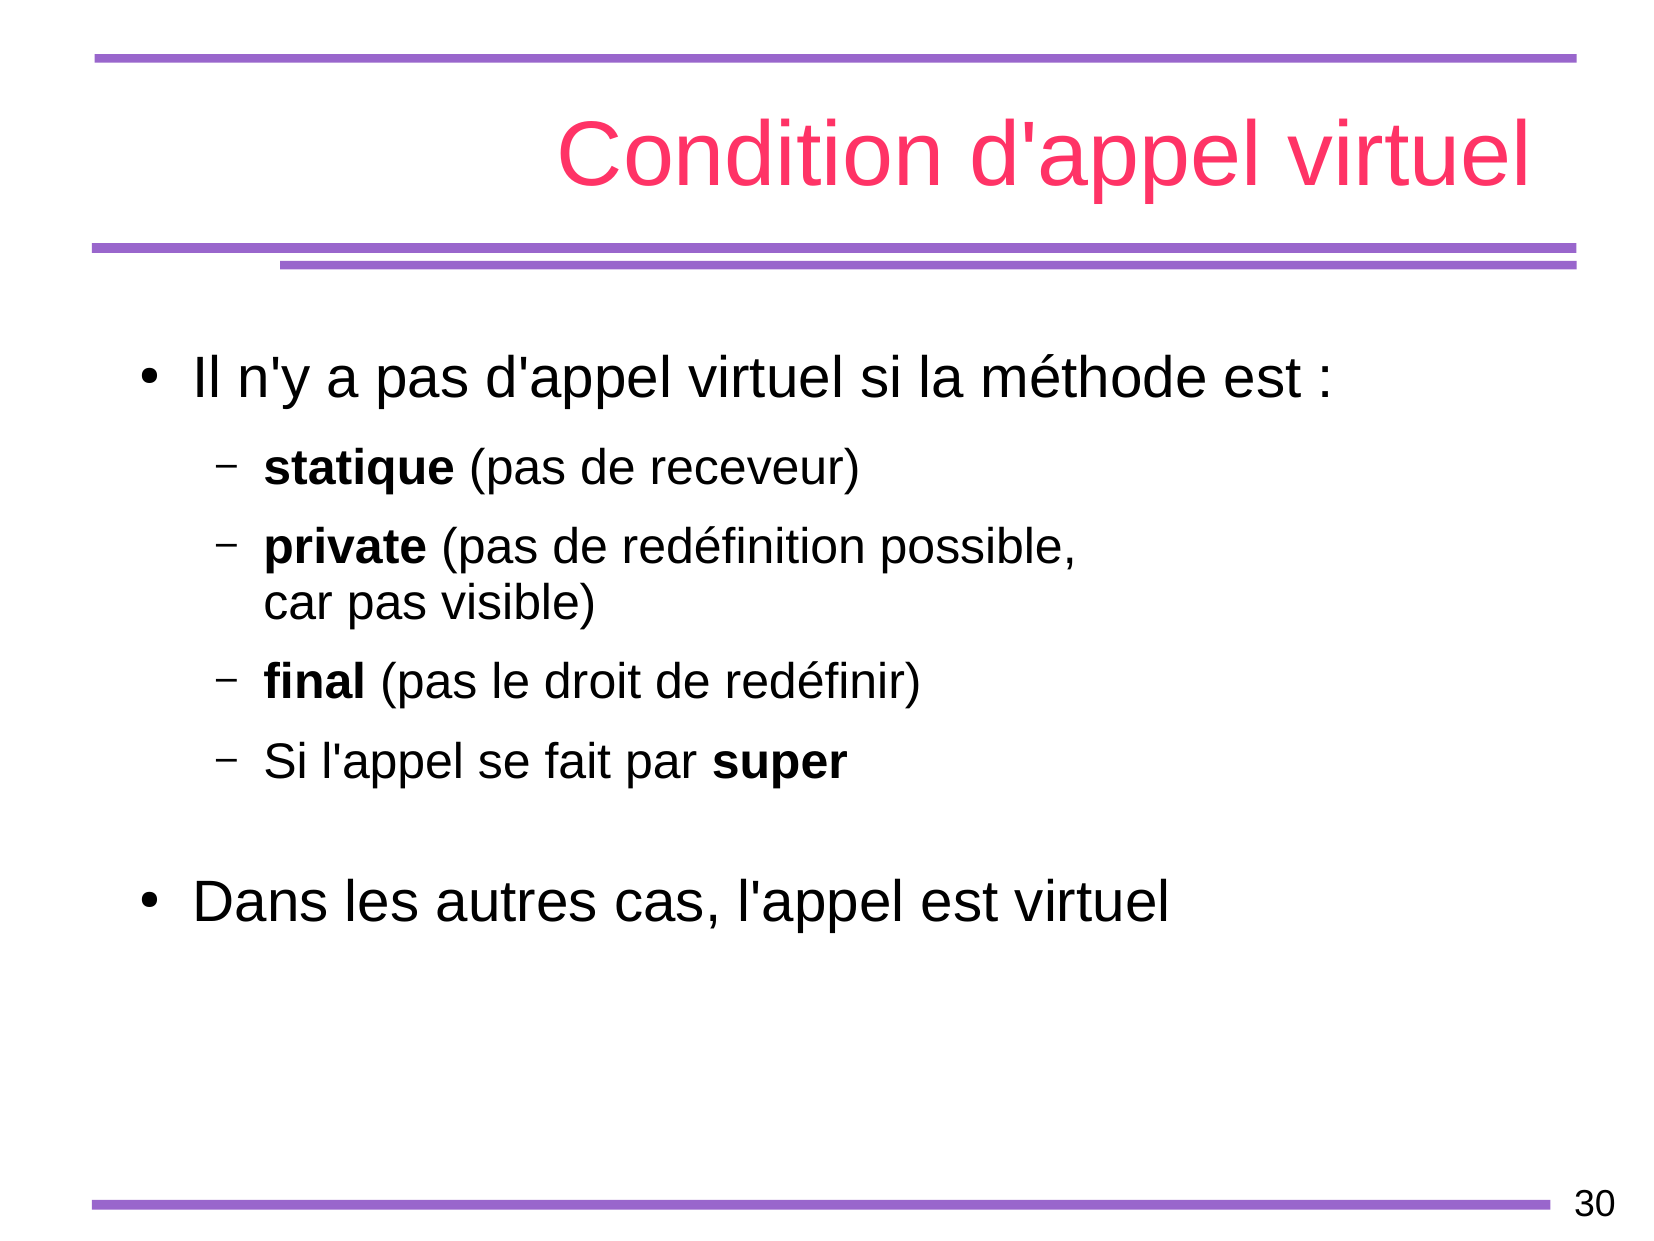

# Condition d'appel virtuel
Il n'y a pas d'appel virtuel si la méthode est :
statique (pas de receveur)
private (pas de redéfinition possible,
car pas visible)
final (pas le droit de redéfinir)
Si l'appel se fait par super
Dans les autres cas, l'appel est virtuel